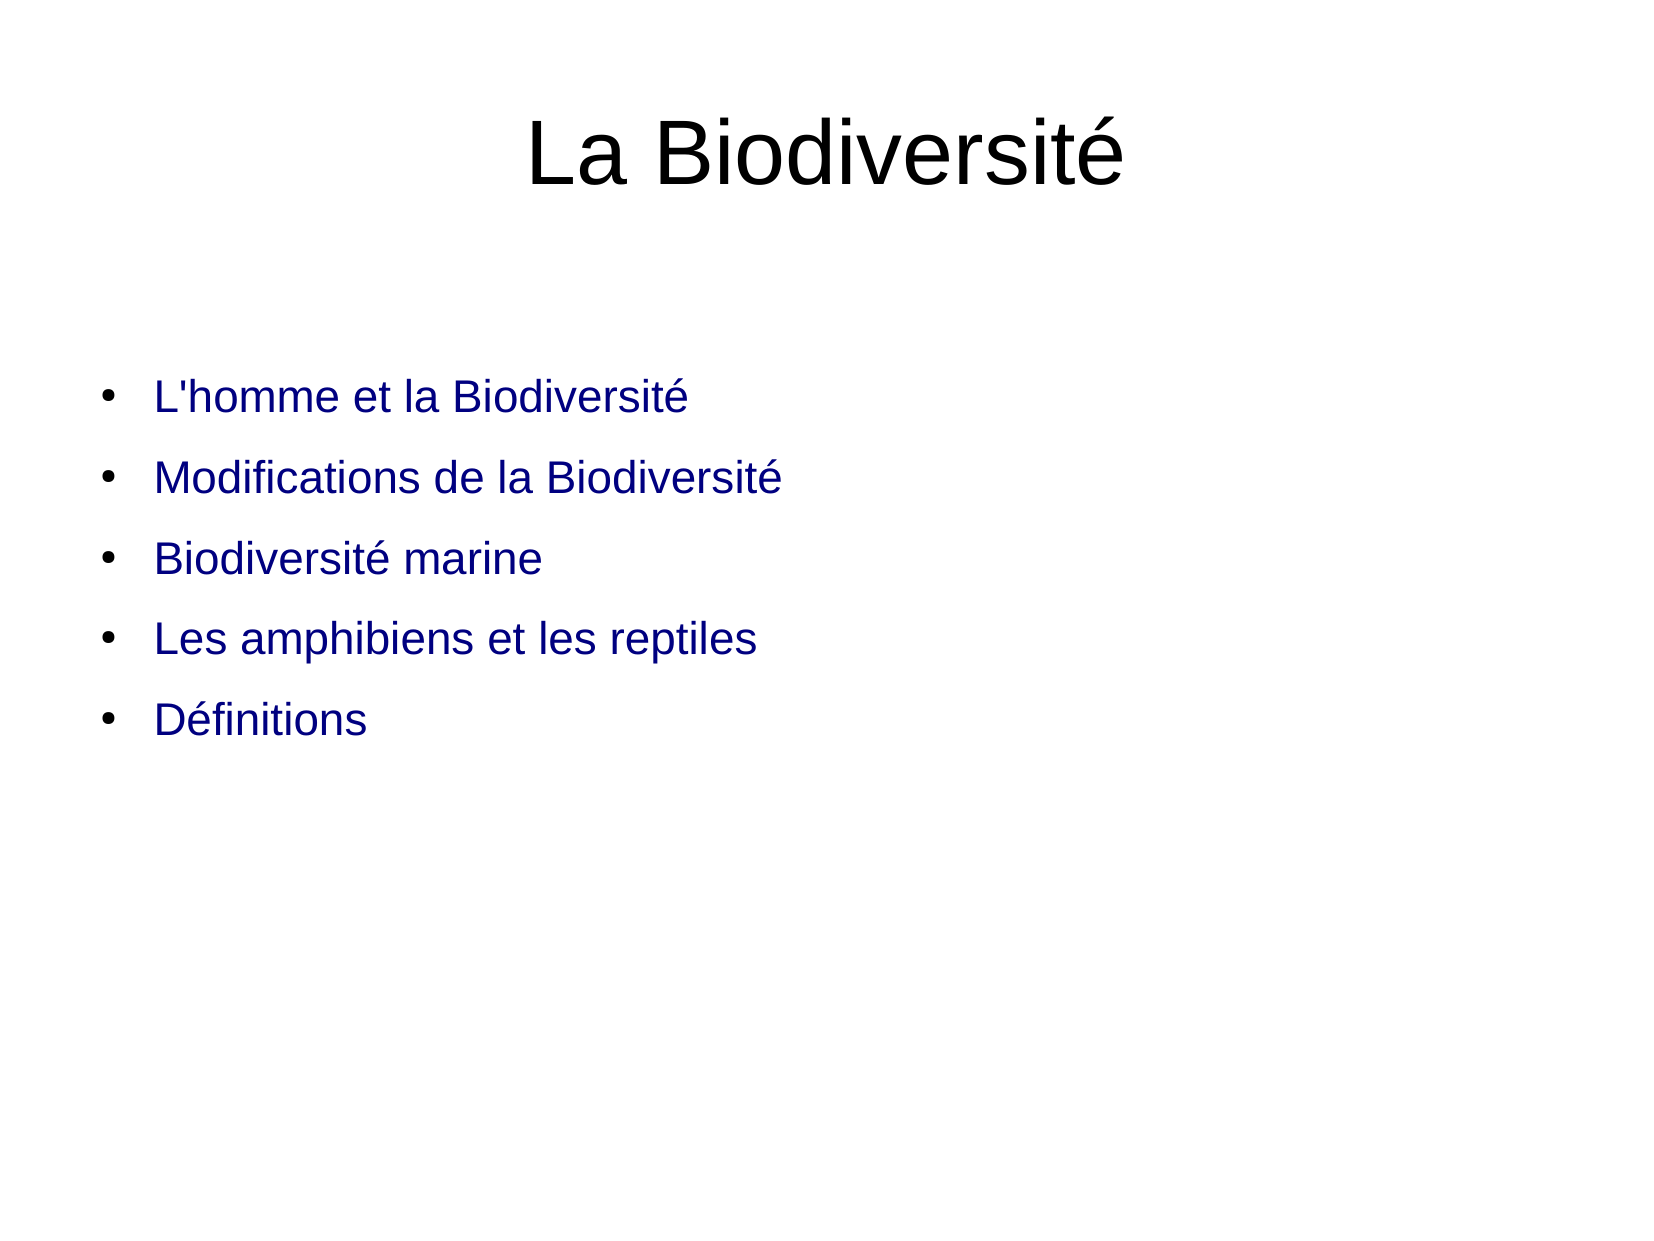

# La Biodiversité
L'homme et la Biodiversité
Modifications de la Biodiversité
Biodiversité marine
Les amphibiens et les reptiles
Définitions